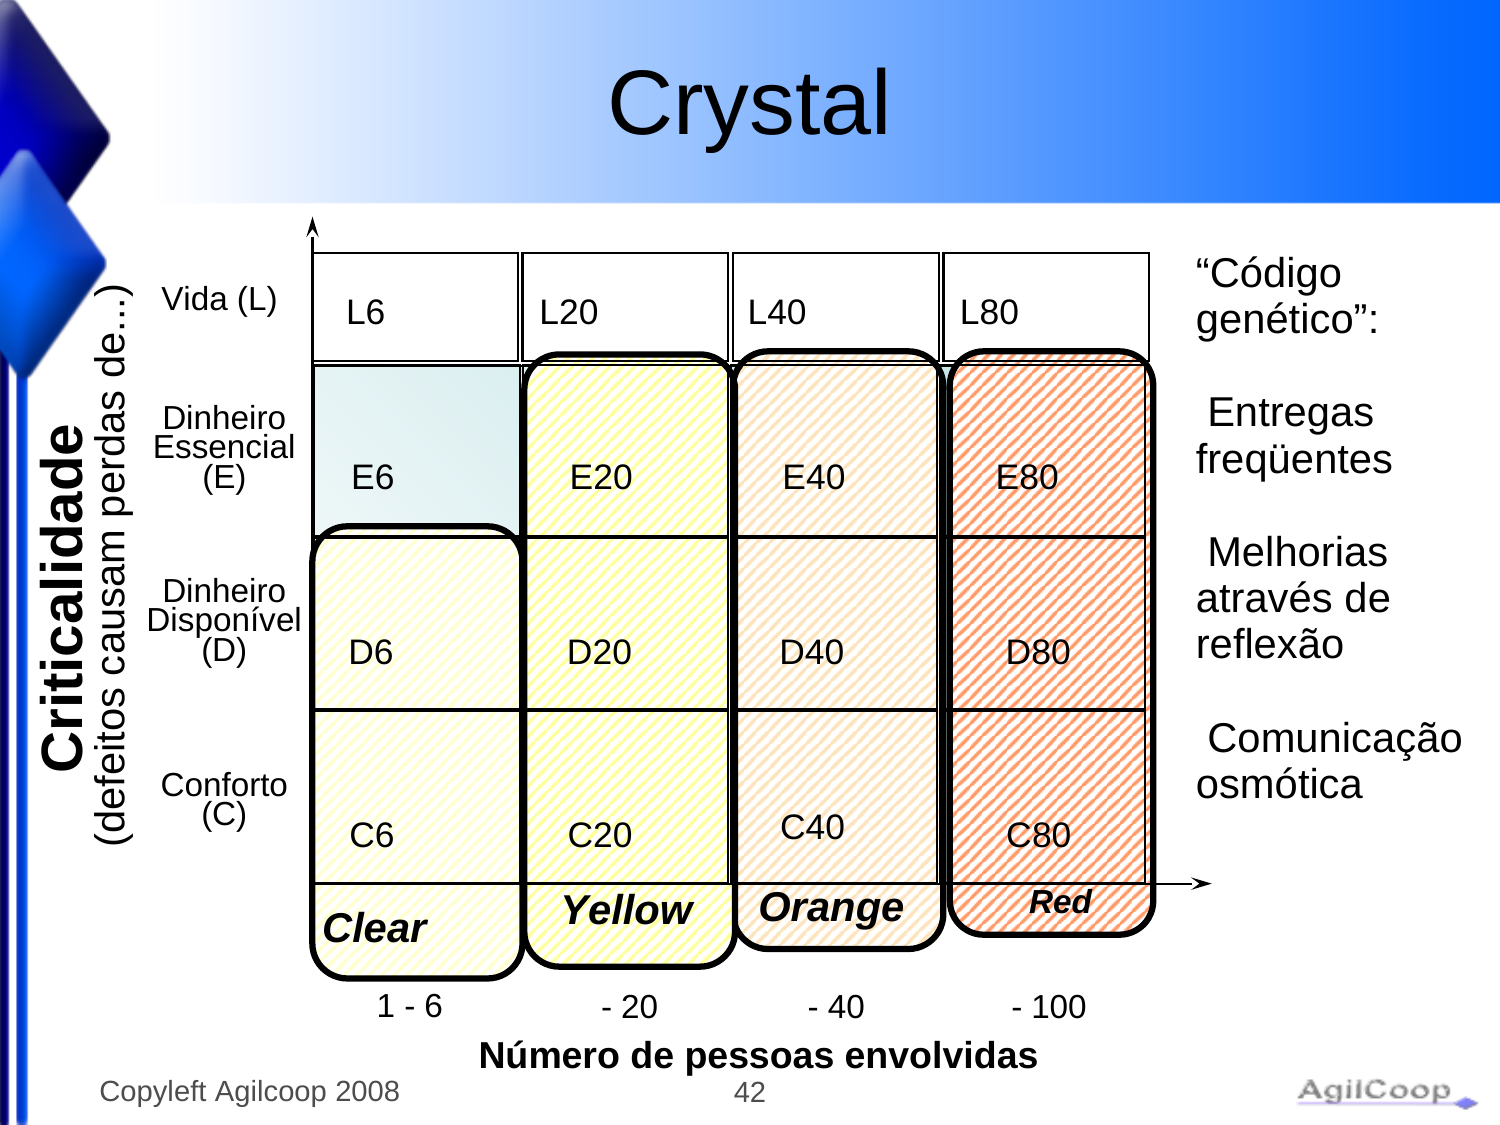

# Crystal
“Código genético”:
 Entregas freqüentes
 Melhorias através de reflexão
 Comunicação osmótica
L6
L20
L40
 L80
Vida (L)
Dinheiro
Essencial
(E)
E6
E20
E40
 E80
 Criticalidade
(defeitos causam perdas de...)
Dinheiro
Disponível
(D)
D6
D20
D40
 D80
Conforto
(C)
C40
C6
C20
 C80
Orange
Yellow
Red
Clear
1 - 6
- 20
- 40
- 100
Número de pessoas envolvidas
42